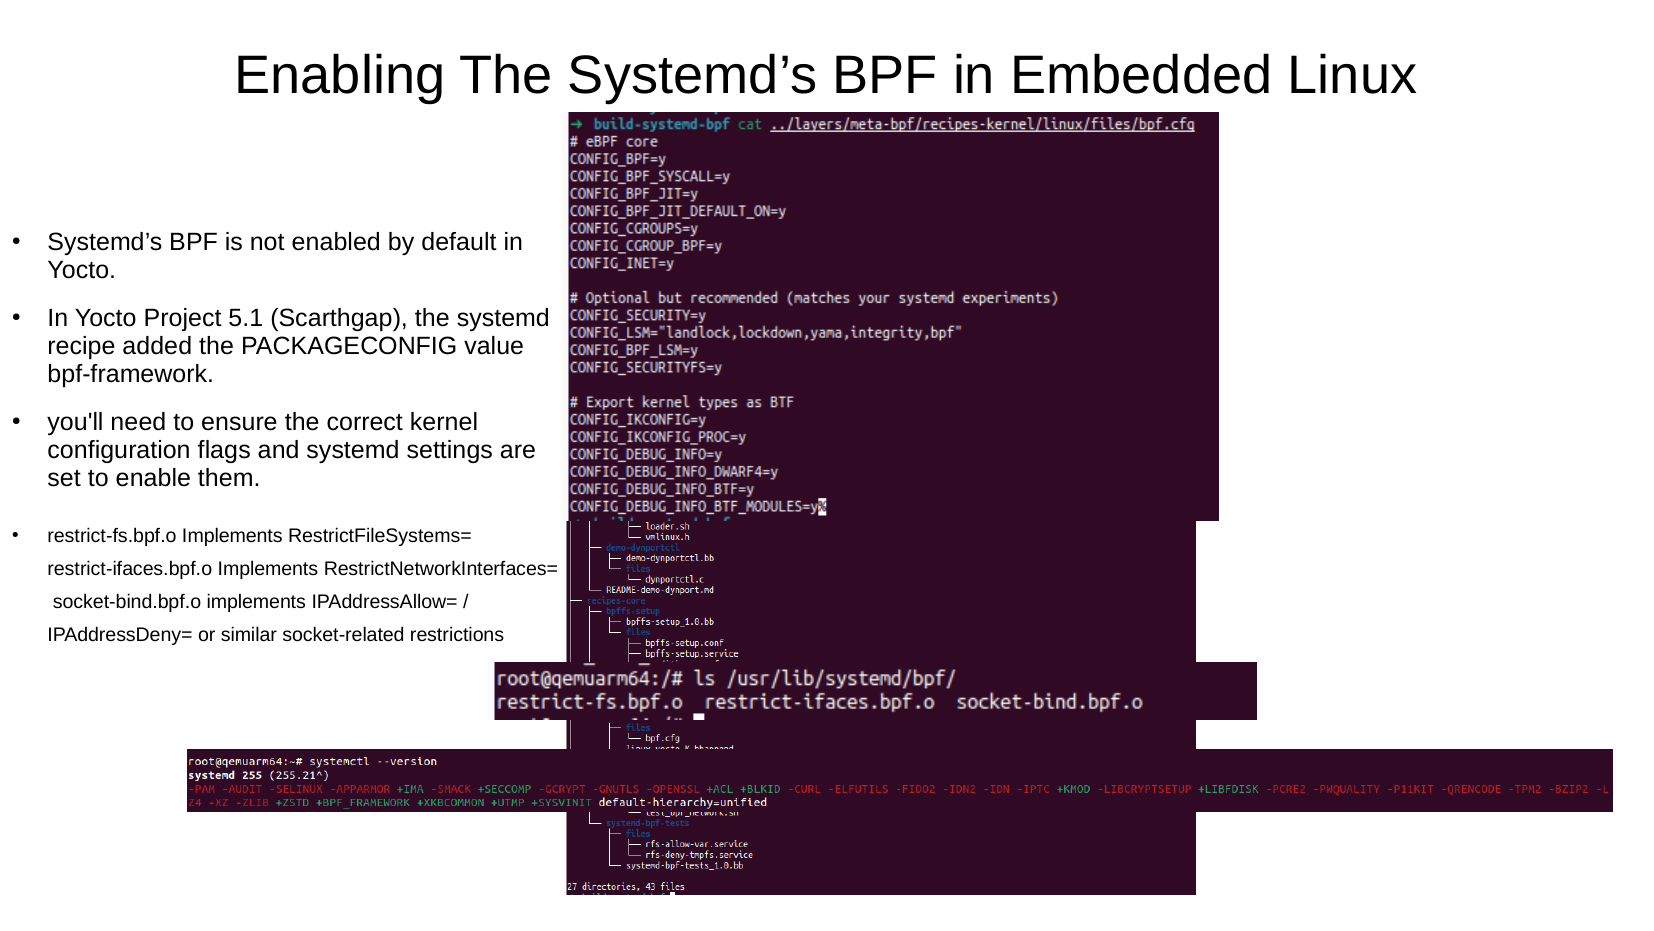

# Enabling The Systemd’s BPF in Embedded Linux
Systemd’s BPF is not enabled by default in Yocto.
In Yocto Project 5.1 (Scarthgap), the systemd recipe added the PACKAGECONFIG value bpf-framework.
you'll need to ensure the correct kernel configuration flags and systemd settings are set to enable them.
restrict-fs.bpf.o Implements RestrictFileSystems= restrict-ifaces.bpf.o Implements RestrictNetworkInterfaces= socket-bind.bpf.o implements IPAddressAllow= / IPAddressDeny= or similar socket-related restrictions